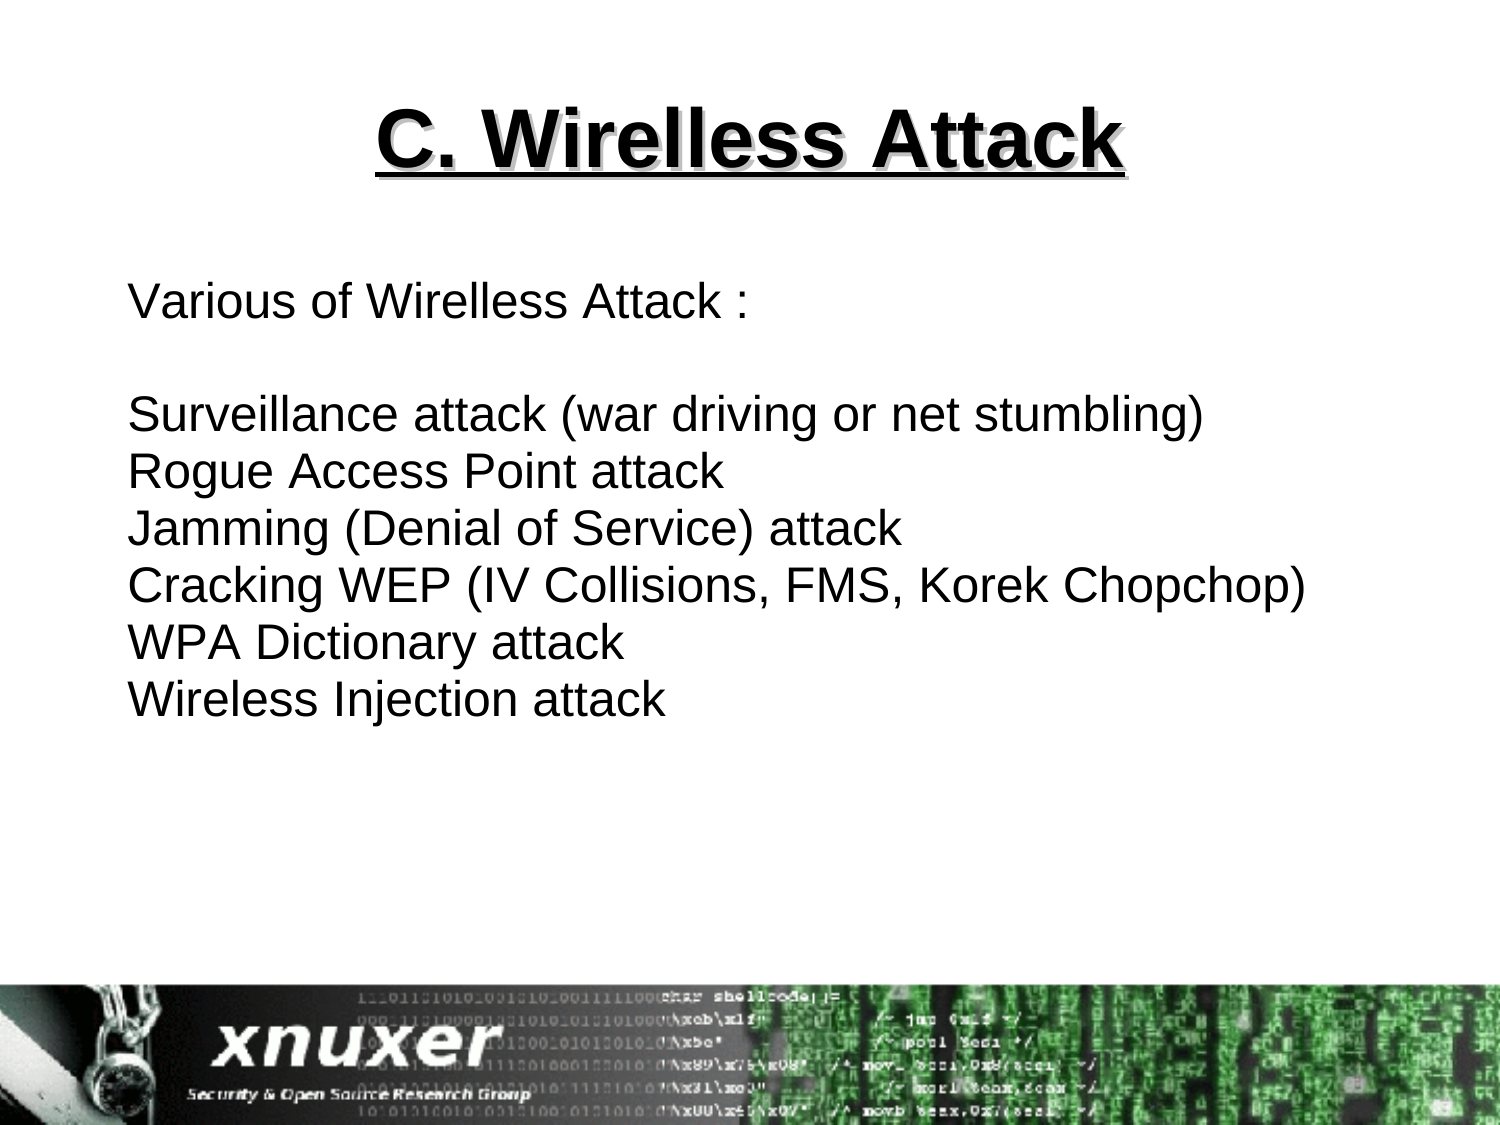

# C. Wirelless Attack
Various of Wirelless Attack :
Surveillance attack (war driving or net stumbling)
Rogue Access Point attack
Jamming (Denial of Service) attack
Cracking WEP (IV Collisions, FMS, Korek Chopchop)
WPA Dictionary attack
Wireless Injection attack